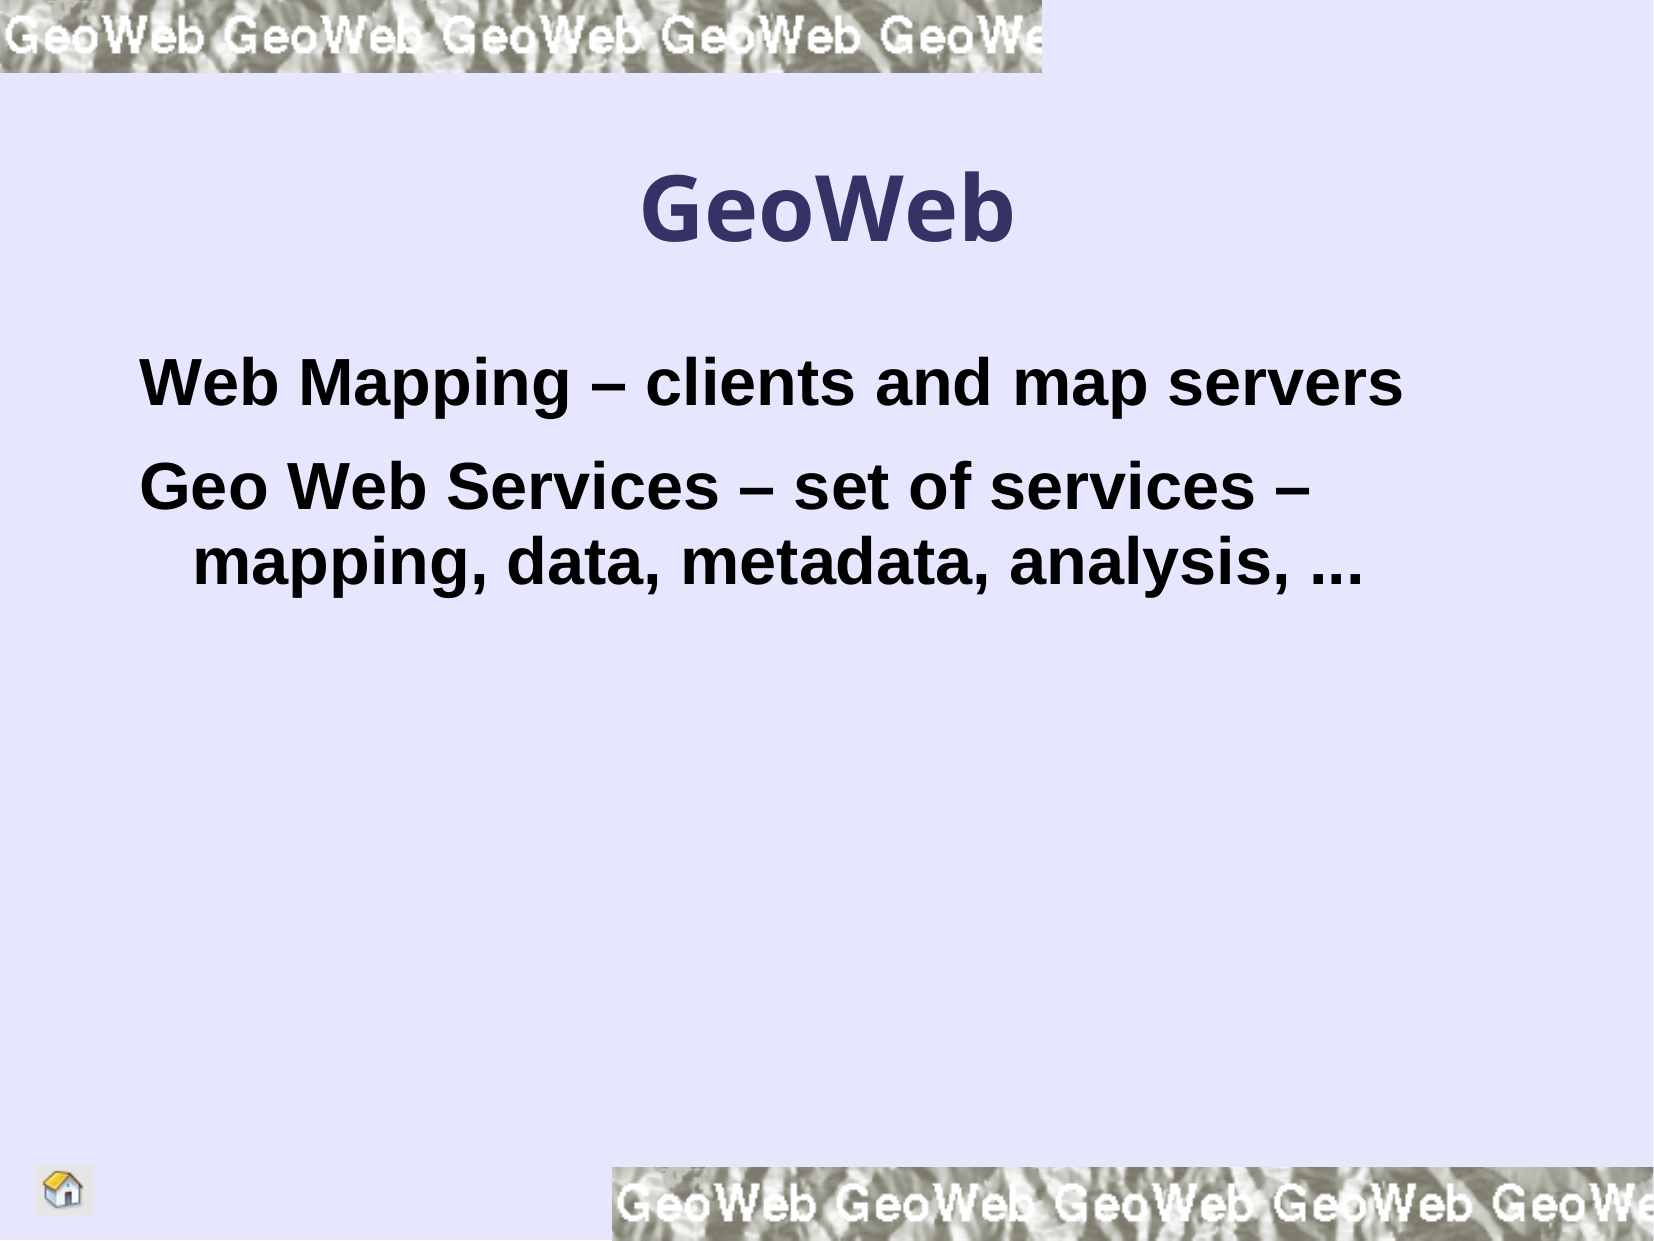

# GeoWeb
Web Mapping – clients and map servers
Geo Web Services – set of services – mapping, data, metadata, analysis, ...